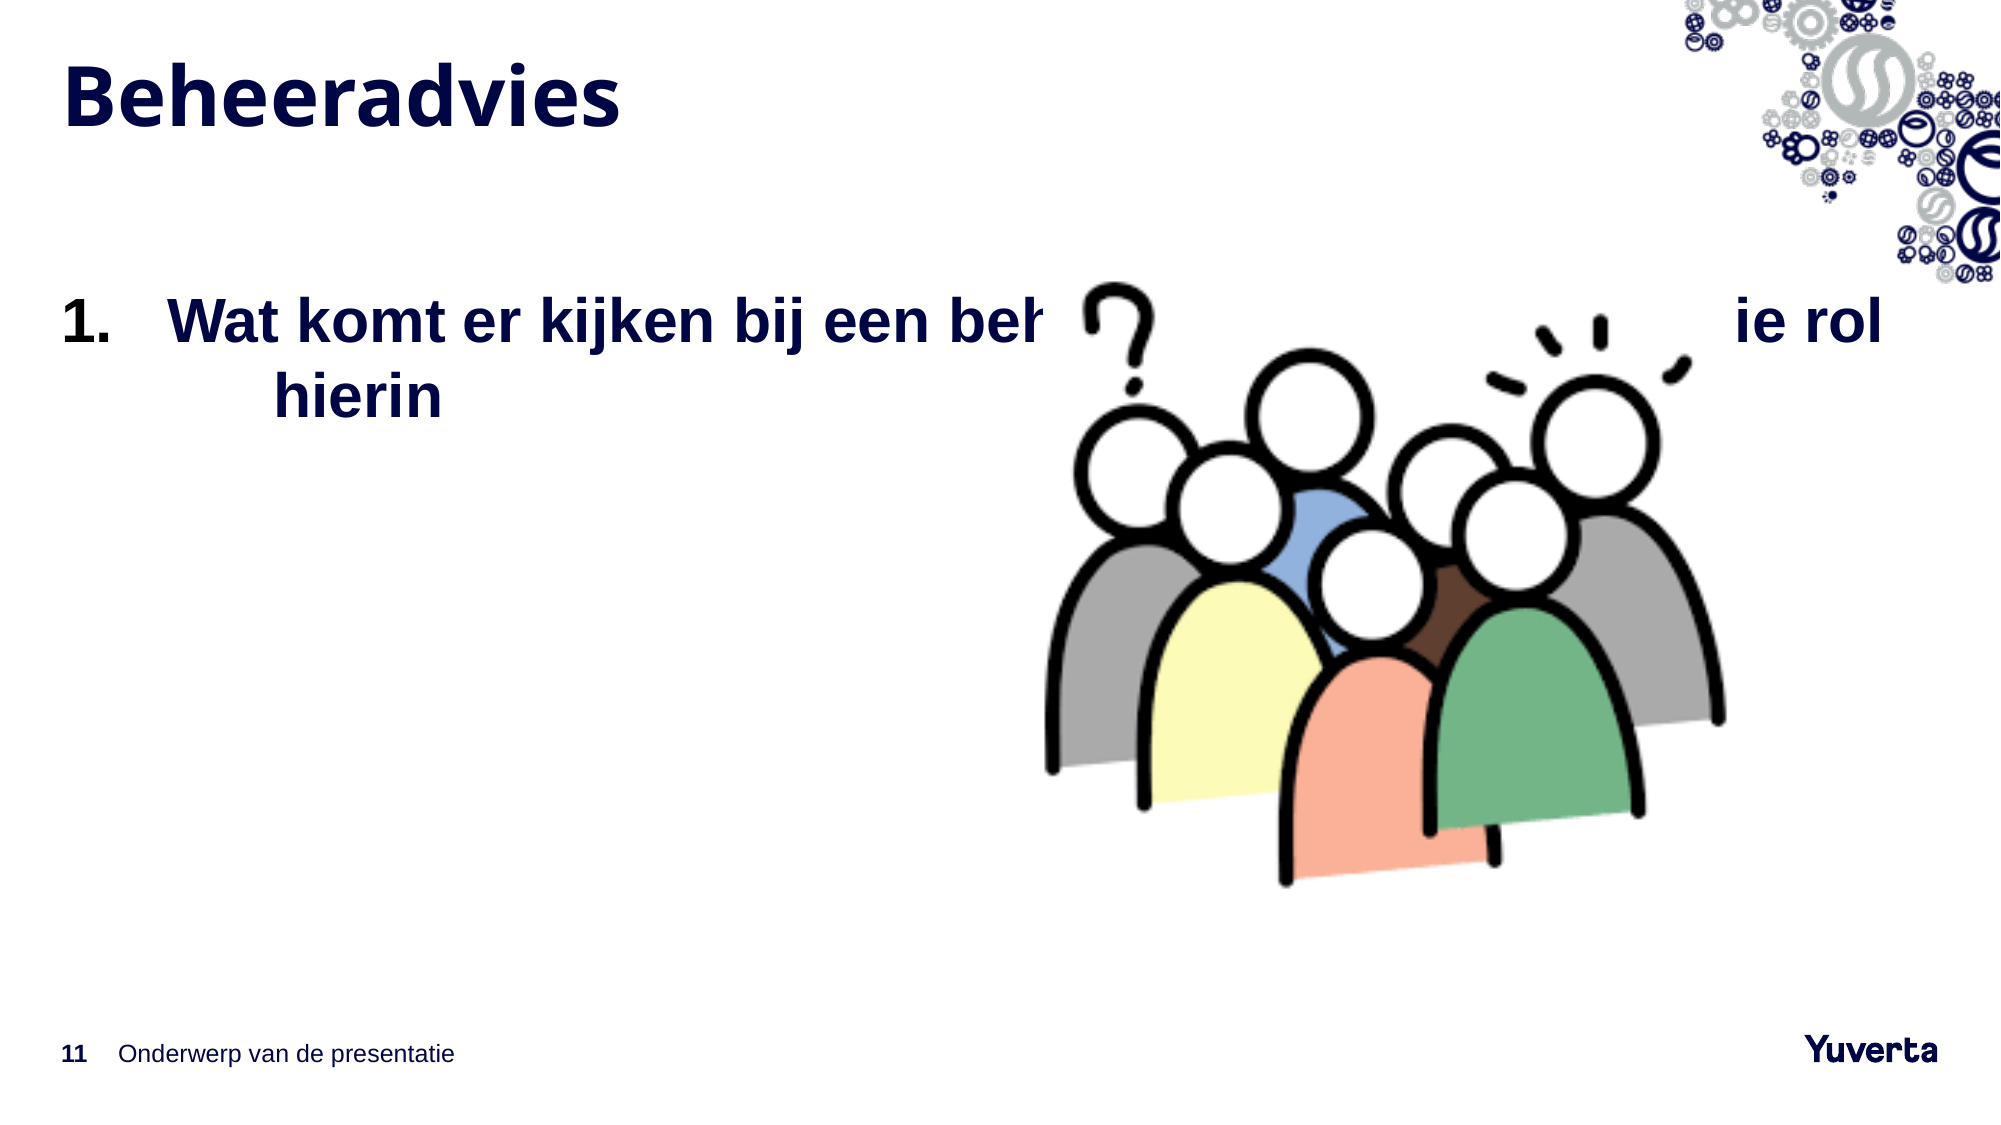

# Beheeradvies
Wat komt er kijken bij een beheeradvies en wat is jullie rol hierin
Onderwerp van de presentatie